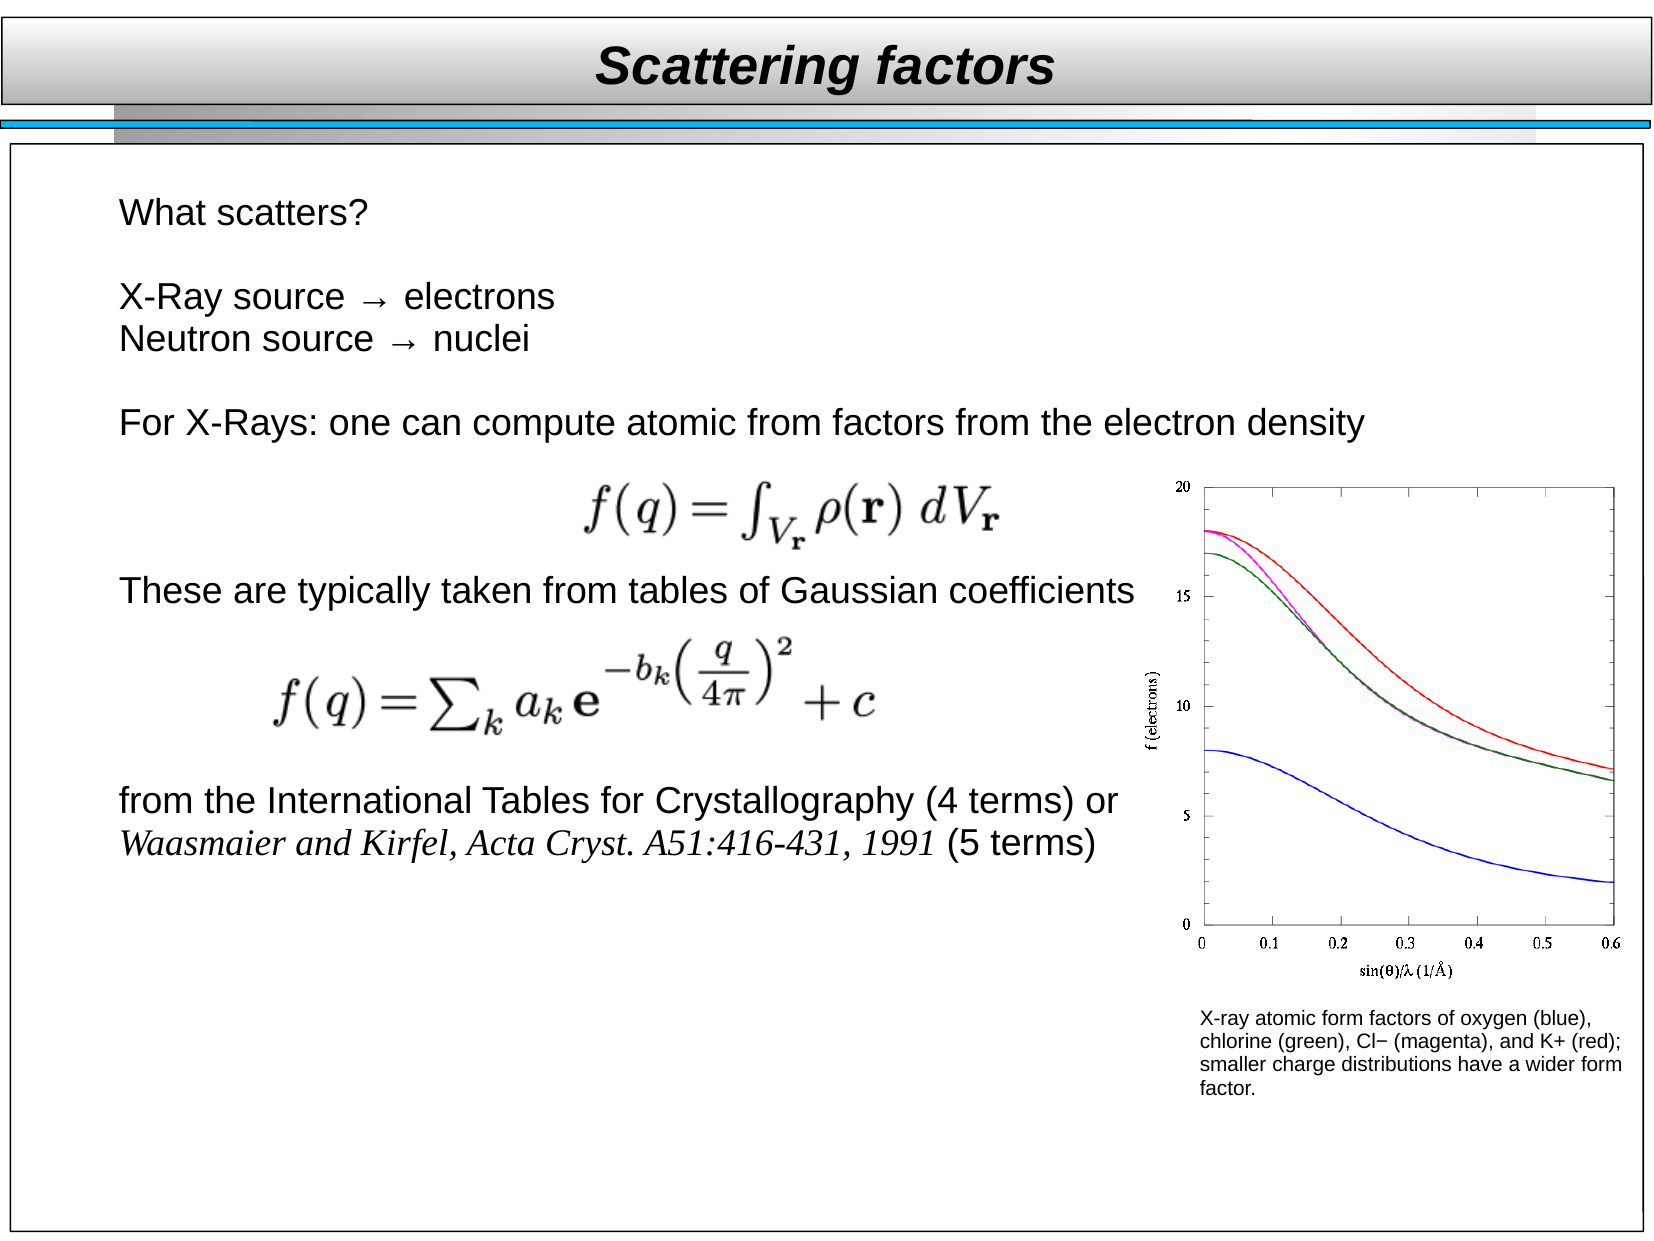

Scattering factors
What scatters?
X-Ray source → electrons
Neutron source → nuclei
For X-Rays: one can compute atomic from factors from the electron density
These are typically taken from tables of Gaussian coefficients
from the International Tables for Crystallography (4 terms) or
Waasmaier and Kirfel, Acta Cryst. A51:416-431, 1991 (5 terms)
X-ray atomic form factors of oxygen (blue), chlorine (green), Cl− (magenta), and K+ (red); smaller charge distributions have a wider form factor.